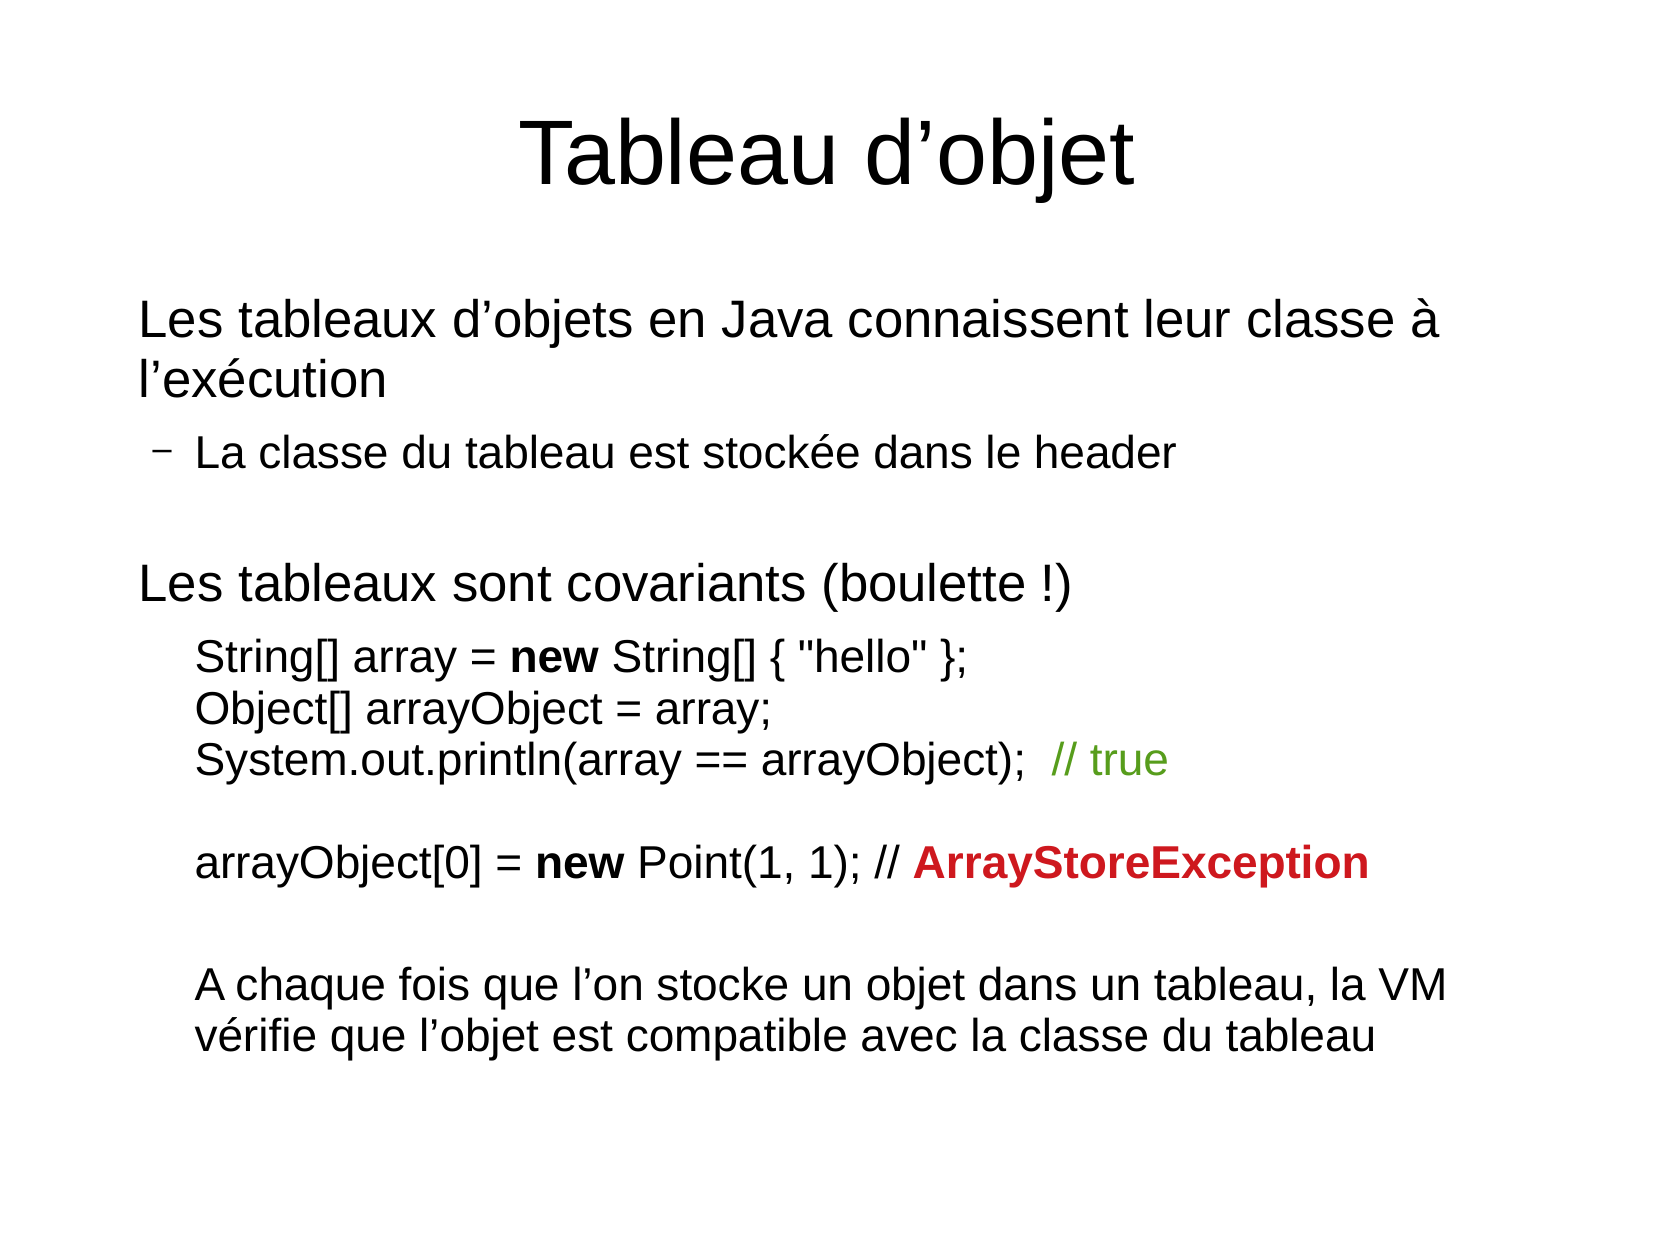

# Tableau d’objet
Les tableaux d’objets en Java connaissent leur classe à l’exécution
La classe du tableau est stockée dans le header
Les tableaux sont covariants (boulette !)
String[] array = new String[] { "hello" };
Object[] arrayObject = array;
System.out.println(array == arrayObject); // true
arrayObject[0] = new Point(1, 1); // ArrayStoreException
A chaque fois que l’on stocke un objet dans un tableau, la VM vérifie que l’objet est compatible avec la classe du tableau